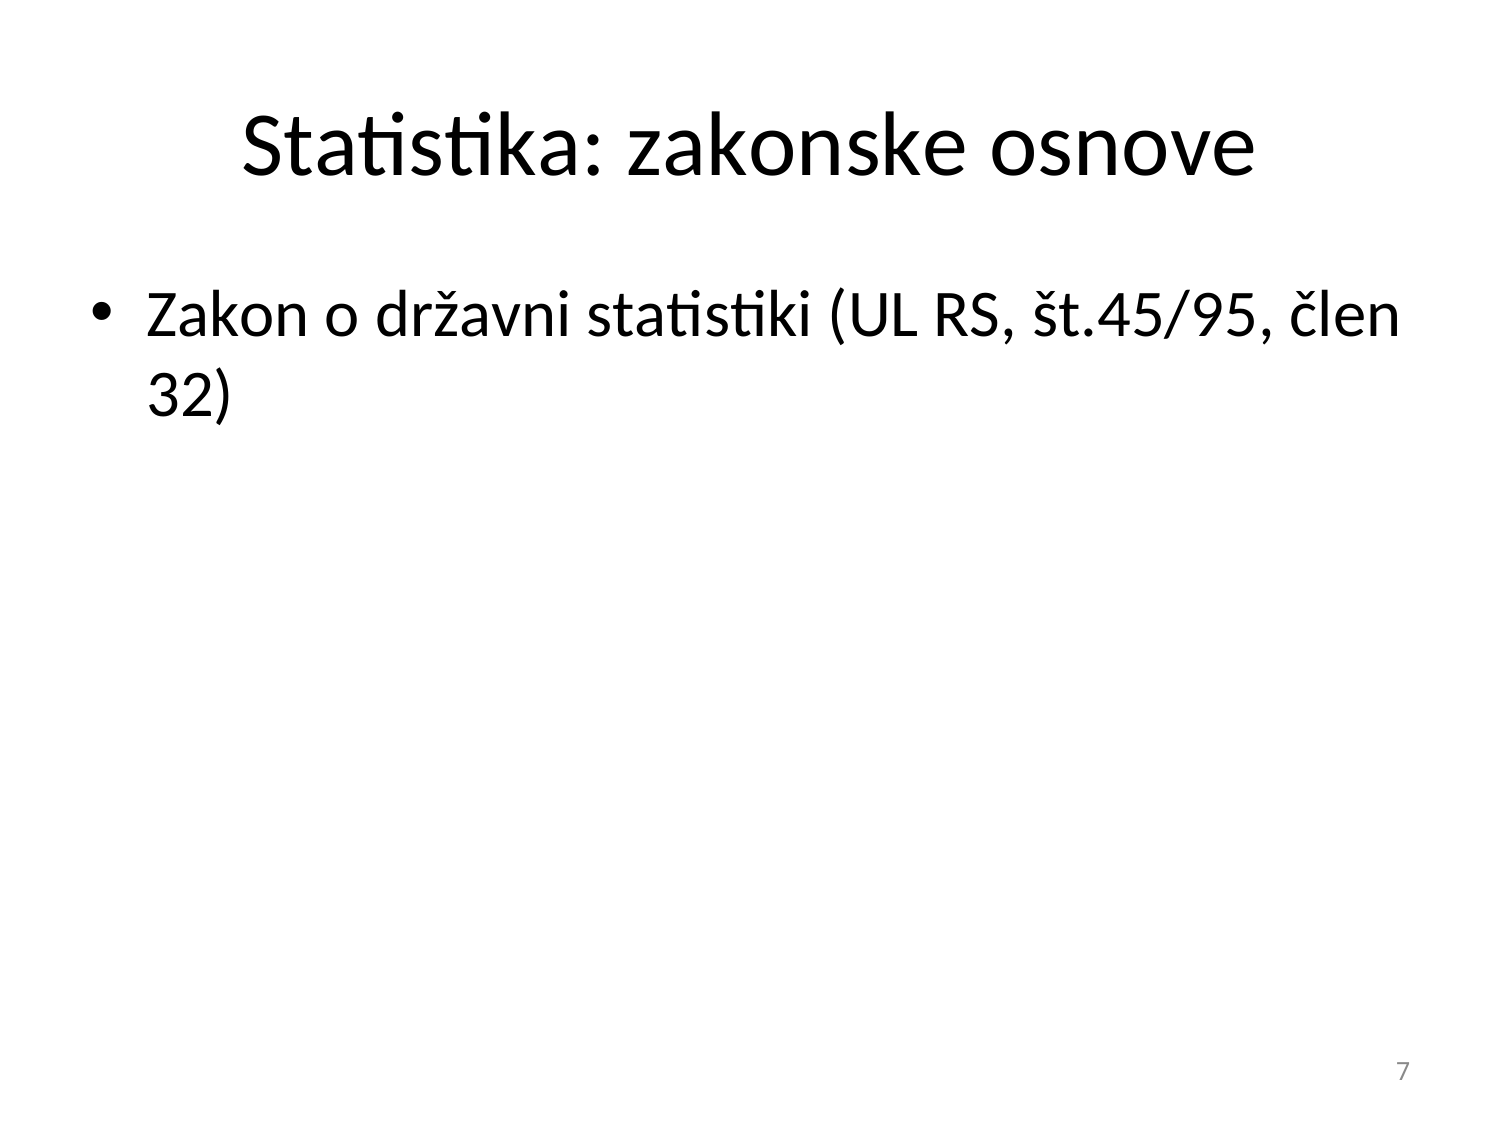

# Statistika: zakonske osnove
Zakon o državni statistiki (UL RS, št.45/95, člen 32)